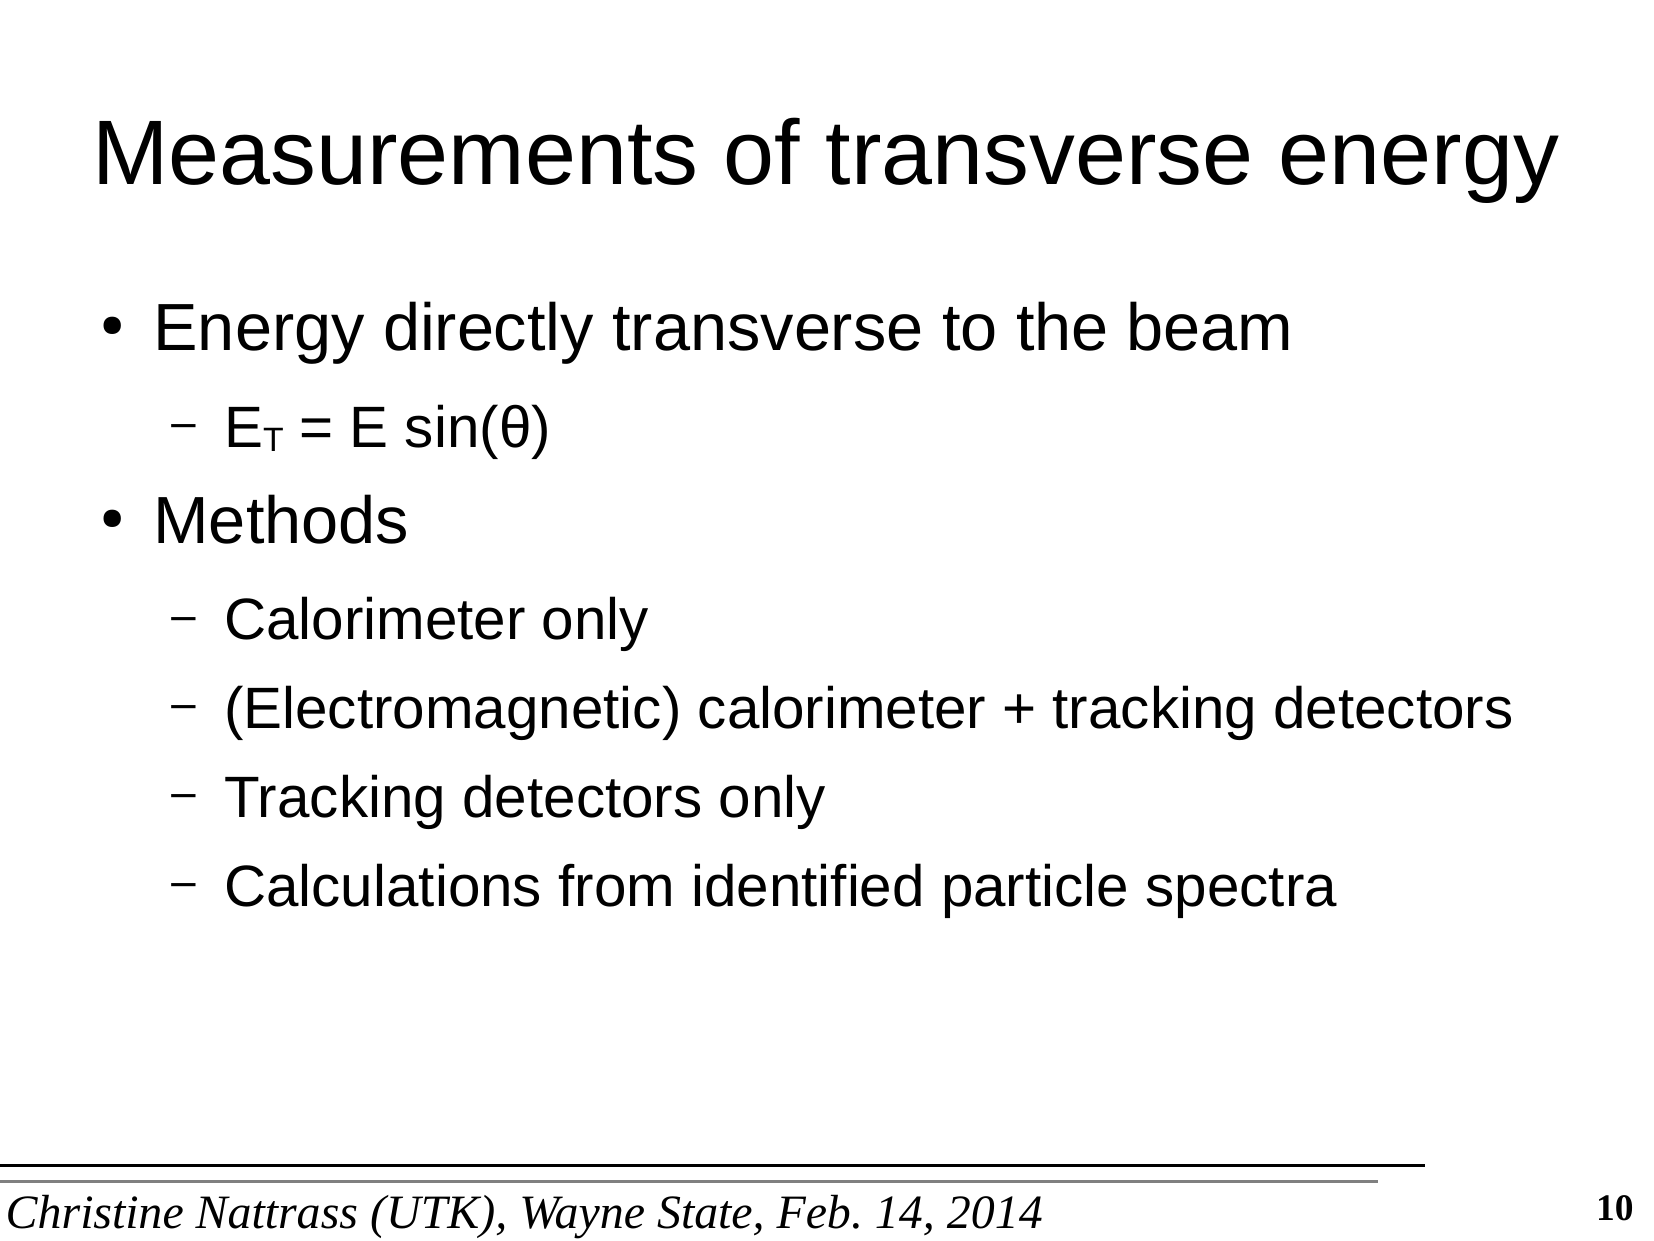

# Measurements of transverse energy
Energy directly transverse to the beam
ET = E sin(θ)
Methods
Calorimeter only
(Electromagnetic) calorimeter + tracking detectors
Tracking detectors only
Calculations from identified particle spectra